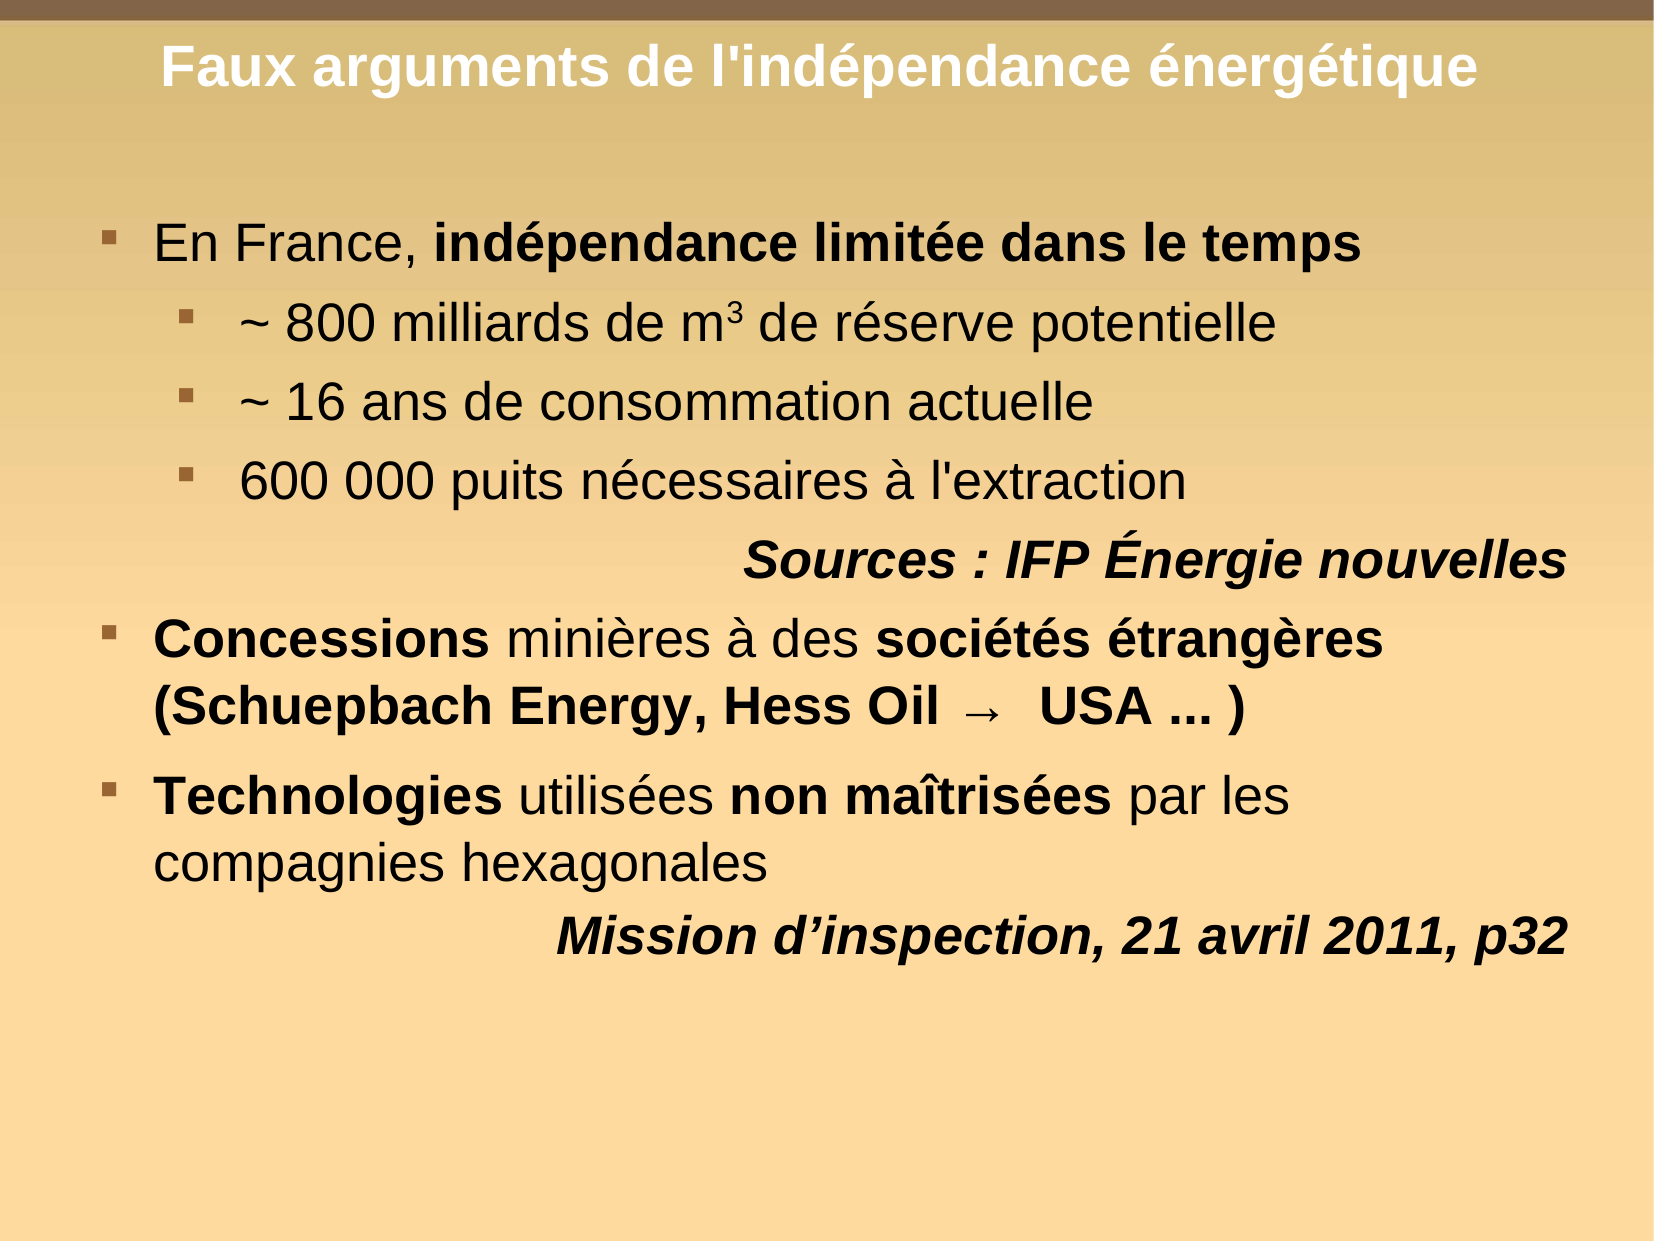

# Faux arguments de l'indépendance énergétique
En France, indépendance limitée dans le temps
 ~ 800 milliards de m3 de réserve potentielle
 ~ 16 ans de consommation actuelle
 600 000 puits nécessaires à l'extraction
Sources : IFP Énergie nouvelles
Concessions minières à des sociétés étrangères (Schuepbach Energy, Hess Oil → USA ... )
Technologies utilisées non maîtrisées par les compagnies hexagonales
Mission d’inspection, 21 avril 2011, p32